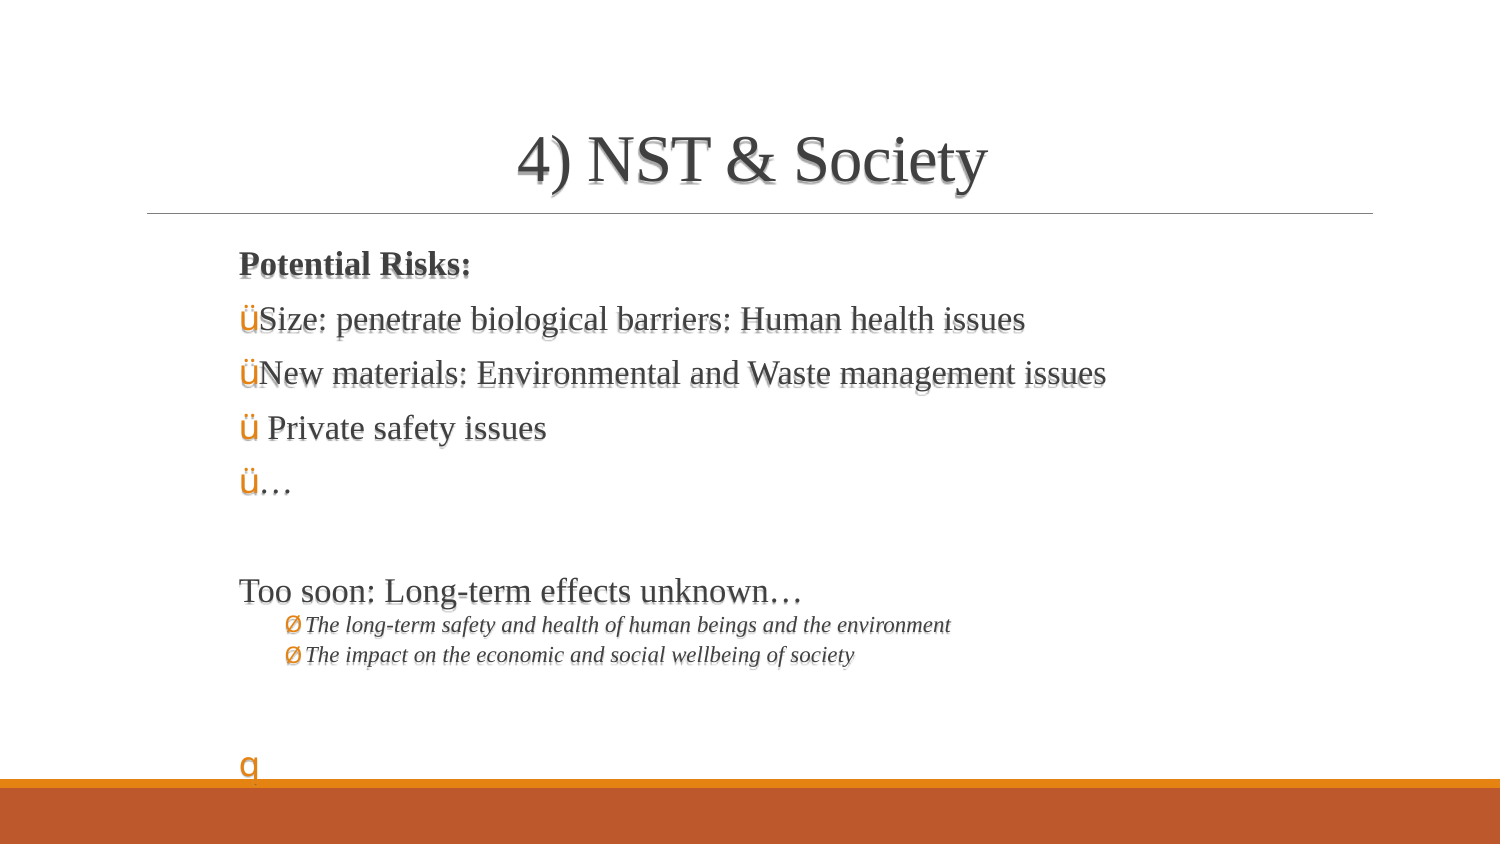

# 4) NST & Society
Potential Risks:
Size: penetrate biological barriers: Human health issues
New materials: Environmental and Waste management issues
 Private safety issues
…
Too soon: Long-term effects unknown…
The long-term safety and health of human beings and the environment
The impact on the economic and social wellbeing of society